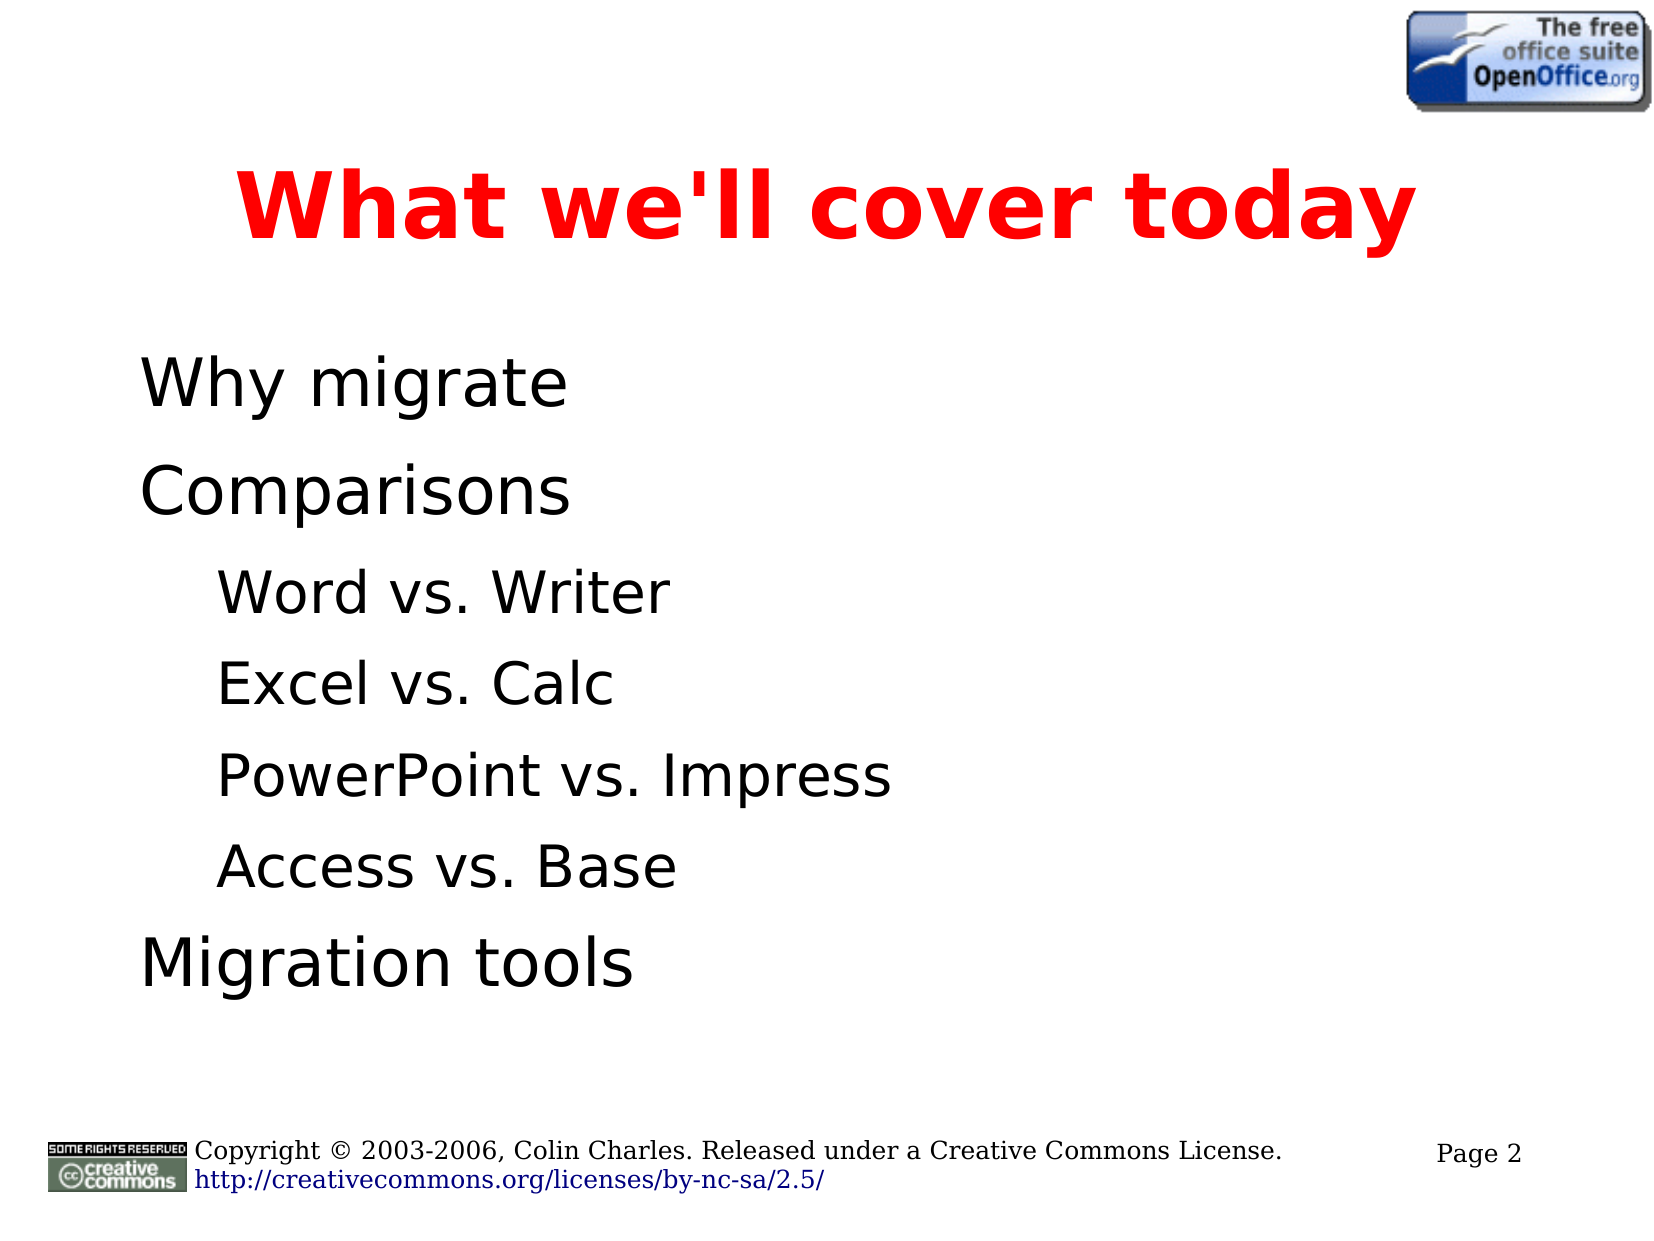

# What we'll cover today
Why migrate
Comparisons
Word vs. Writer
Excel vs. Calc
PowerPoint vs. Impress
Access vs. Base
Migration tools